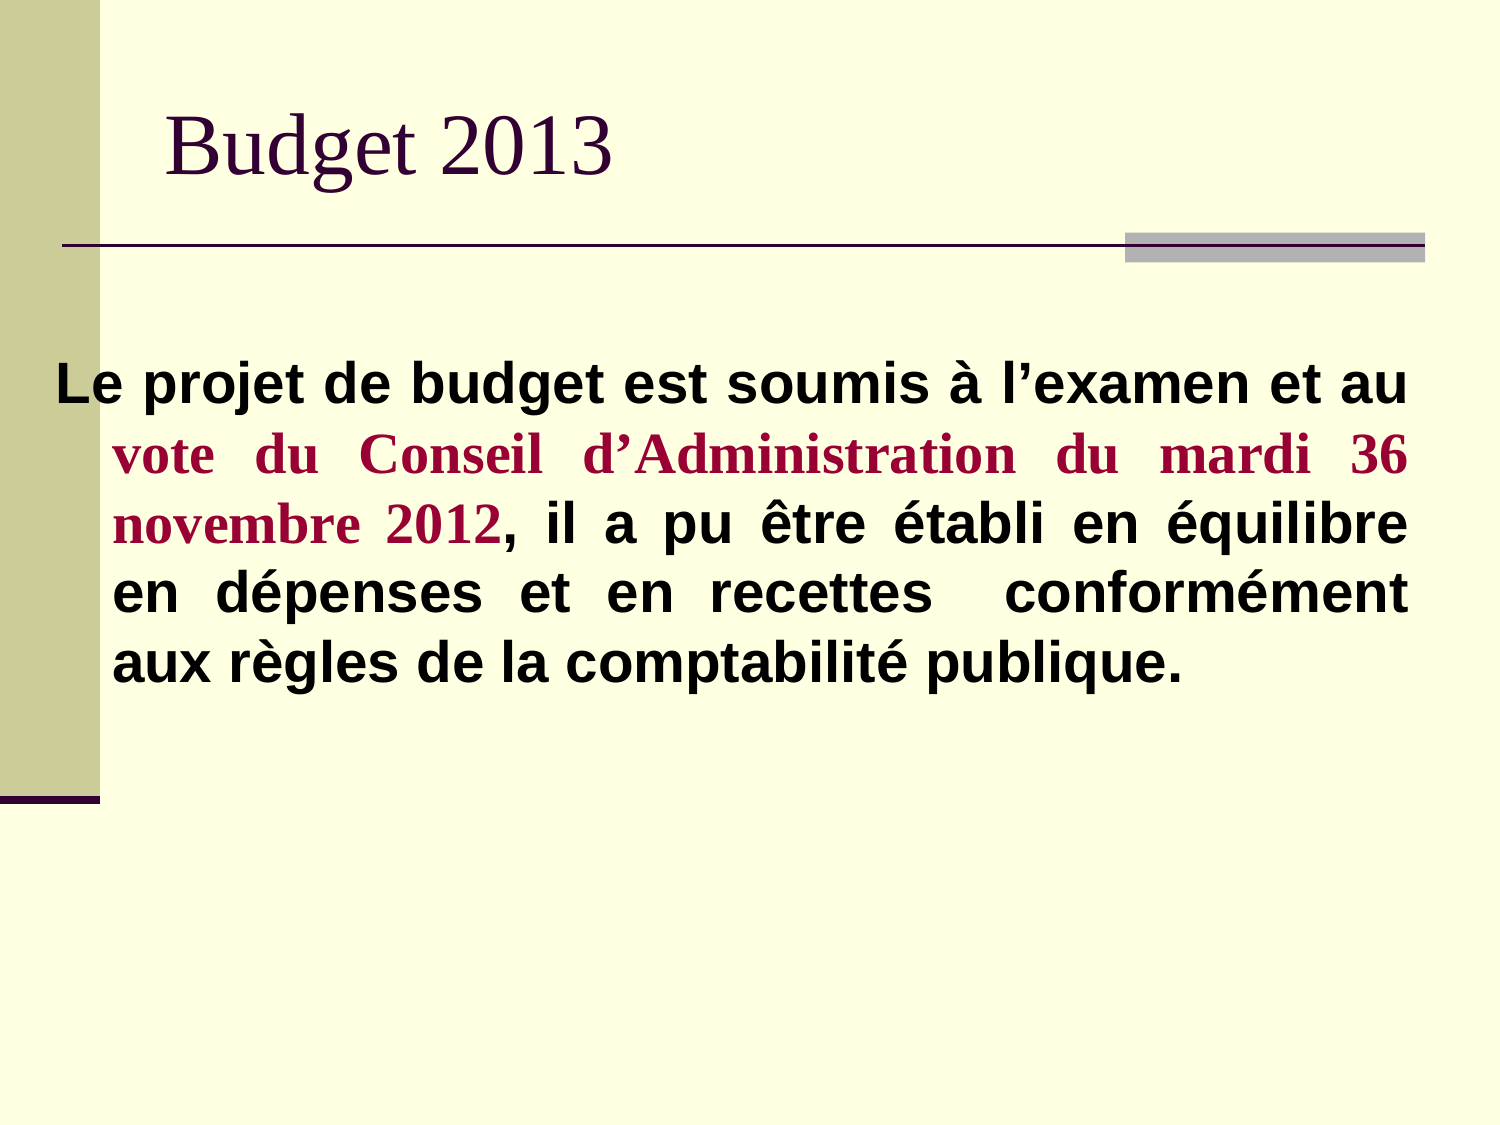

# Budget 2013
Le projet de budget est soumis à l’examen et au vote du Conseil d’Administration du mardi 36 novembre 2012, il a pu être établi en équilibre en dépenses et en recettes conformément aux règles de la comptabilité publique.